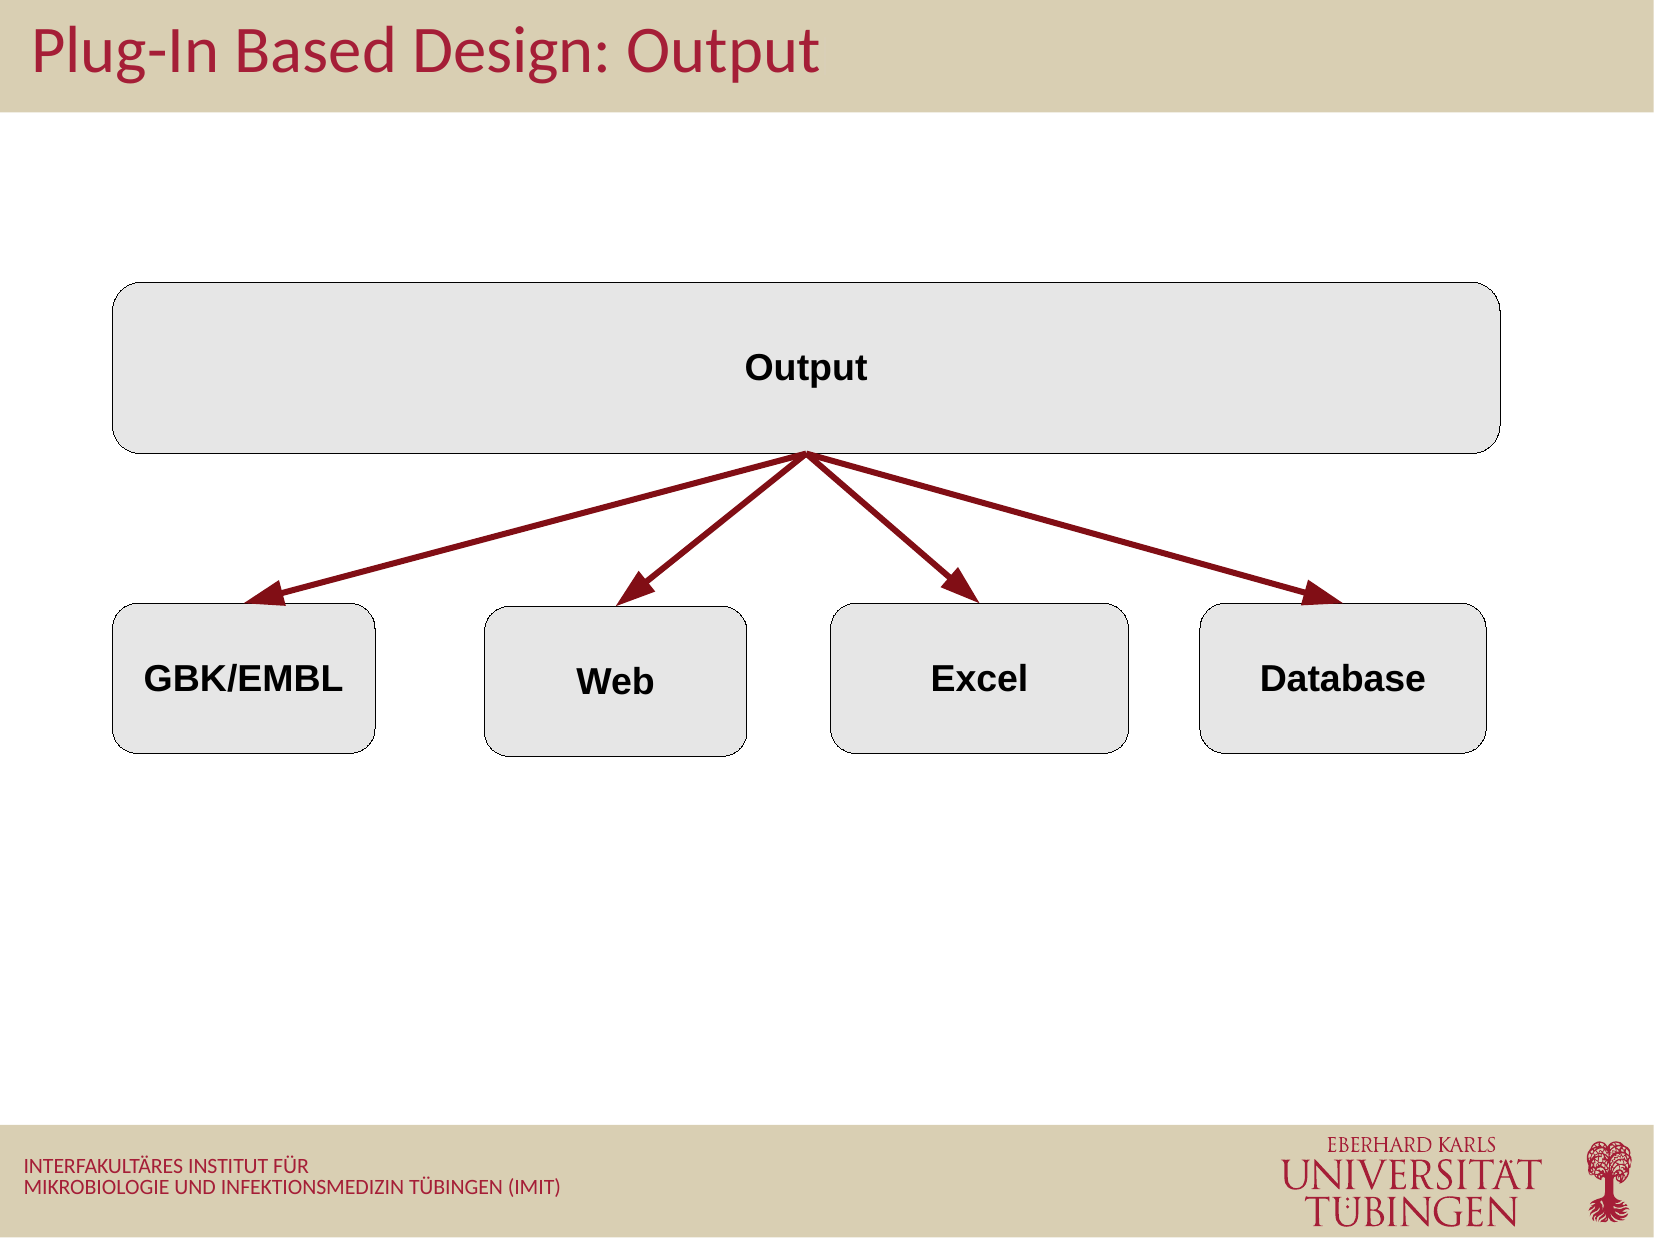

# Plug-In Based Design: Output
Output
GBK/EMBL
Excel
Database
Web